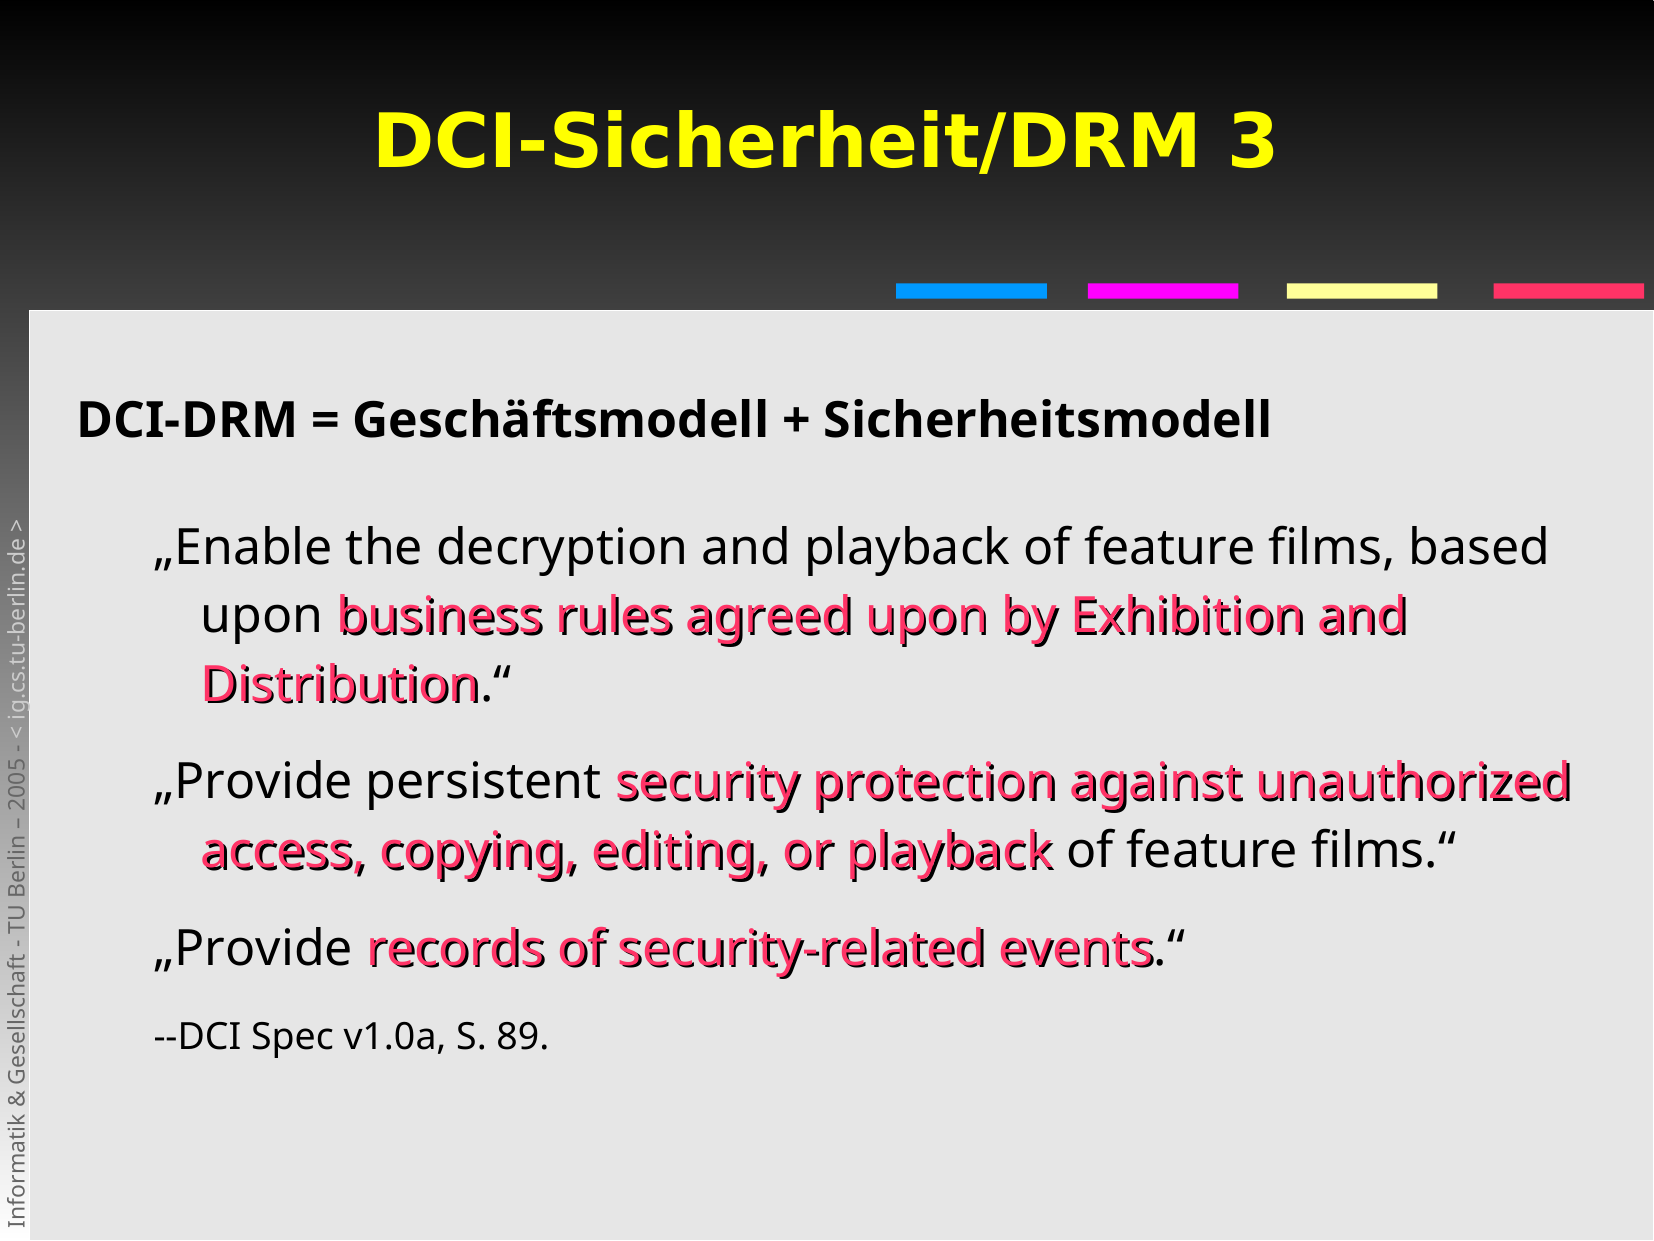

# DCI-Sicherheit/DRM 3
DCI-DRM = Geschäftsmodell + Sicherheitsmodell
„Enable the decryption and playback of feature films, based upon business rules agreed upon by Exhibition and Distribution.“
„Provide persistent security protection against unauthorized access, copying, editing, or playback of feature films.“
„Provide records of security-related events.“
--DCI Spec v1.0a, S. 89.